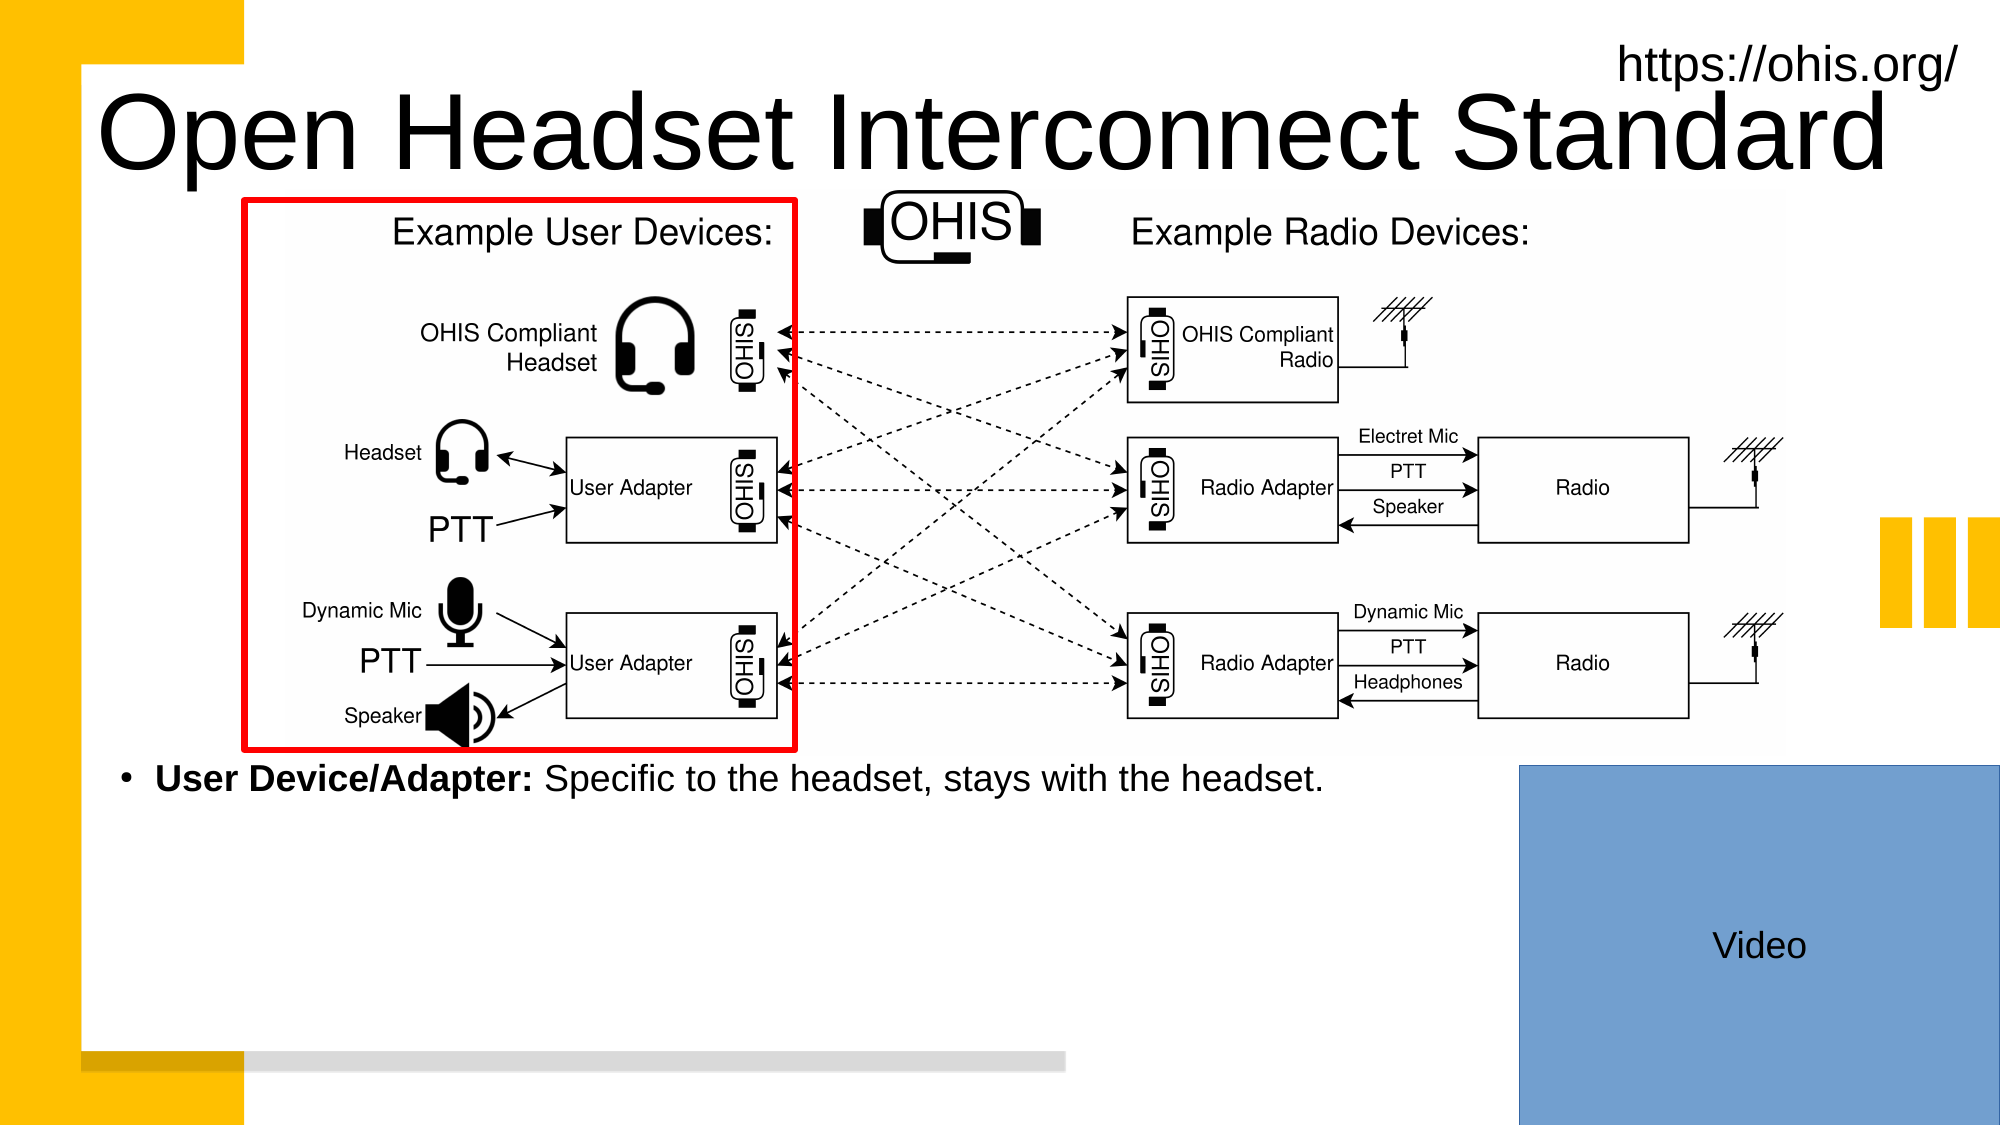

Video
https://ohis.org/
Open Headset Interconnect Standard
User Device/Adapter: Specific to the headset, stays with the headset.